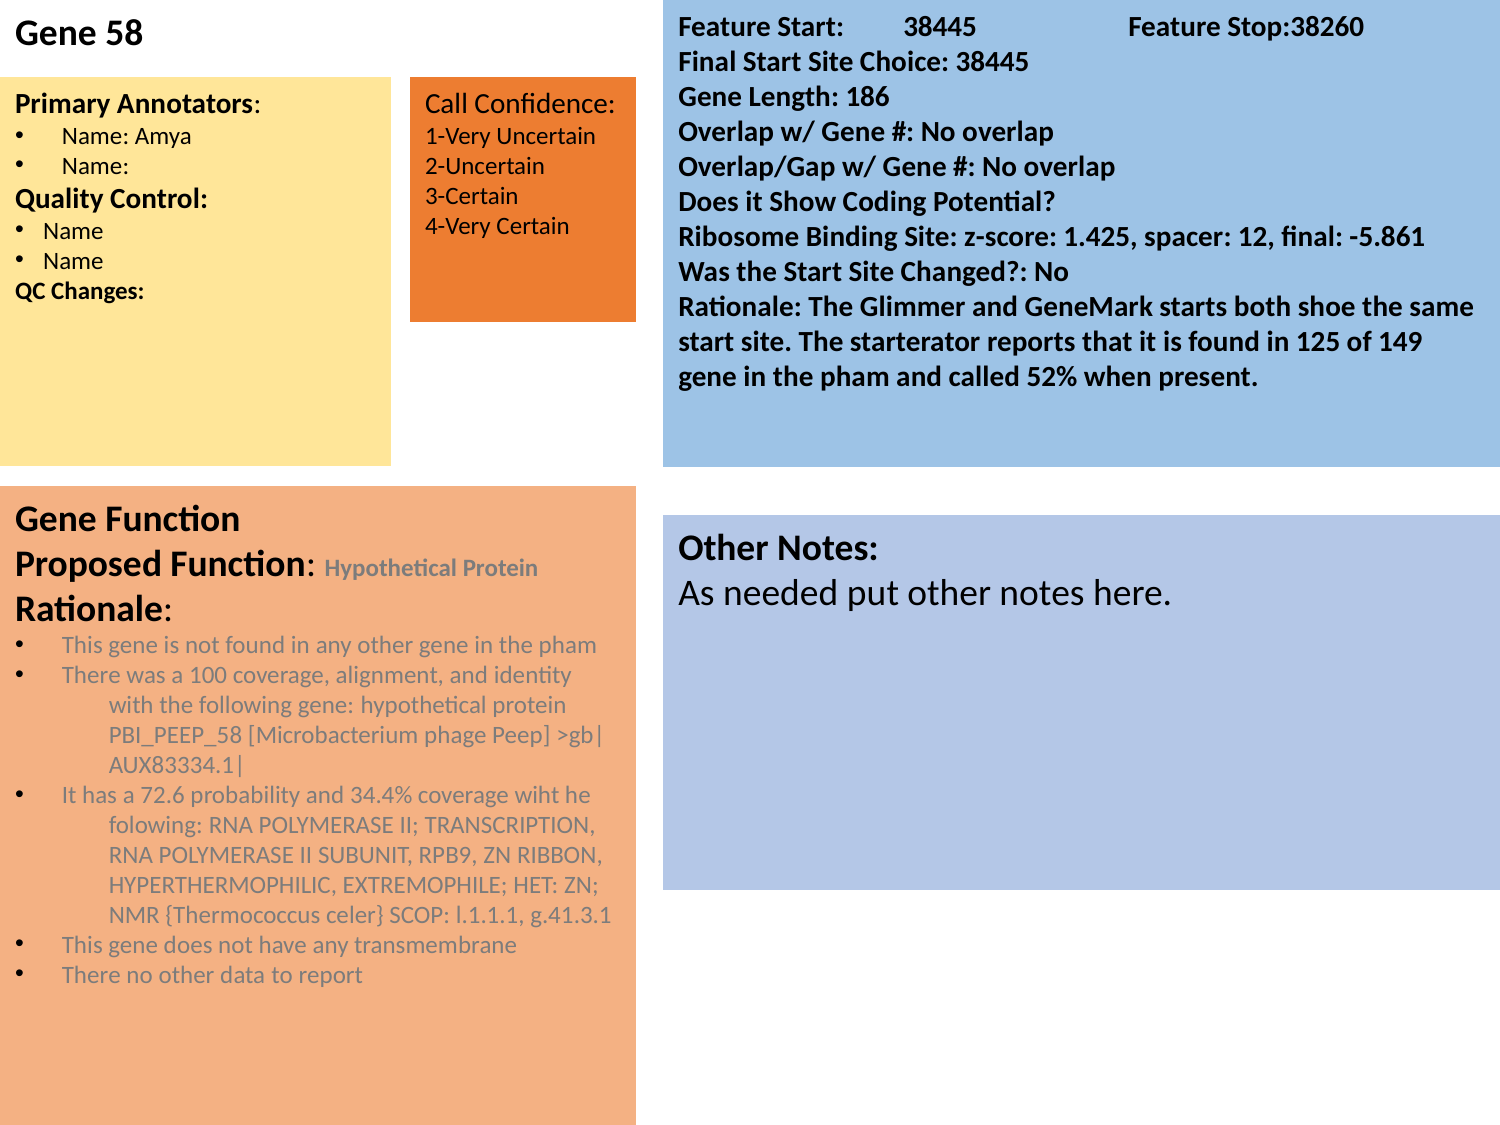

Gene 58
Feature Start: 	38445			Feature Stop:38260
Final Start Site Choice: 38445
Gene Length: 186
Overlap w/ Gene #: No overlap
Overlap/Gap w/ Gene #: No overlap
Does it Show Coding Potential?
Ribosome Binding Site: z-score: 1.425, spacer: 12, final: -5.861
Was the Start Site Changed?: No
Rationale: The Glimmer and GeneMark starts both shoe the same start site. The starterator reports that it is found in 125 of 149 gene in the pham and called 52% when present.
Primary Annotators:
Name: Amya
Name:
Quality Control:
Name
Name
QC Changes:
Call Confidence:
1-Very Uncertain
2-Uncertain
3-Certain
4-Very Certain
Gene Function
Proposed Function: Hypothetical Protein
Rationale:
This gene is not found in any other gene in the pham
There was a 100 coverage, alignment, and identity with the following gene: hypothetical protein PBI_PEEP_58 [Microbacterium phage Peep] >gb|AUX83334.1|
It has a 72.6 probability and 34.4% coverage wiht he folowing: RNA POLYMERASE II; TRANSCRIPTION, RNA POLYMERASE II SUBUNIT, RPB9, ZN RIBBON, HYPERTHERMOPHILIC, EXTREMOPHILE; HET: ZN; NMR {Thermococcus celer} SCOP: l.1.1.1, g.41.3.1
This gene does not have any transmembrane
There no other data to report
Other Notes:
As needed put other notes here.